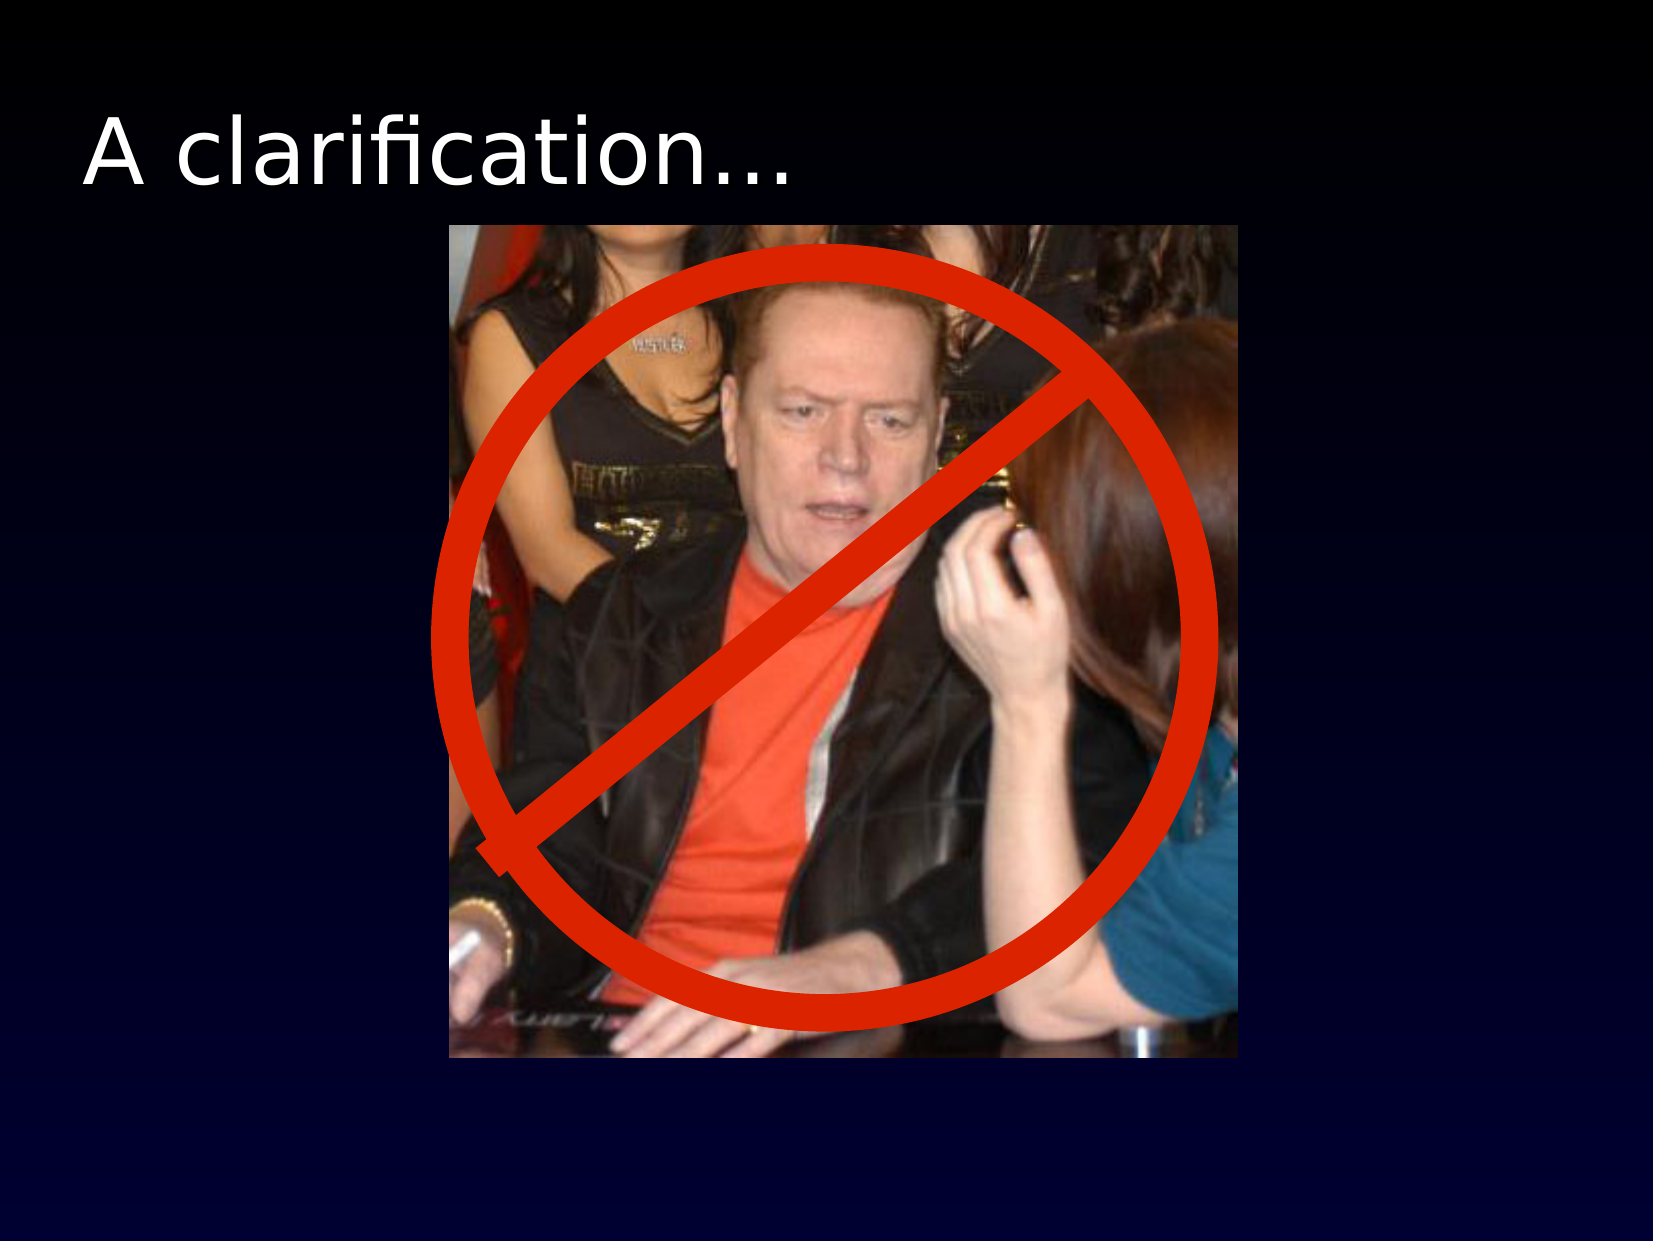

# A clarification...
Photo from lukeisback.com (c) 2007, licensed under CC Attribution-ShareAlike 2.5